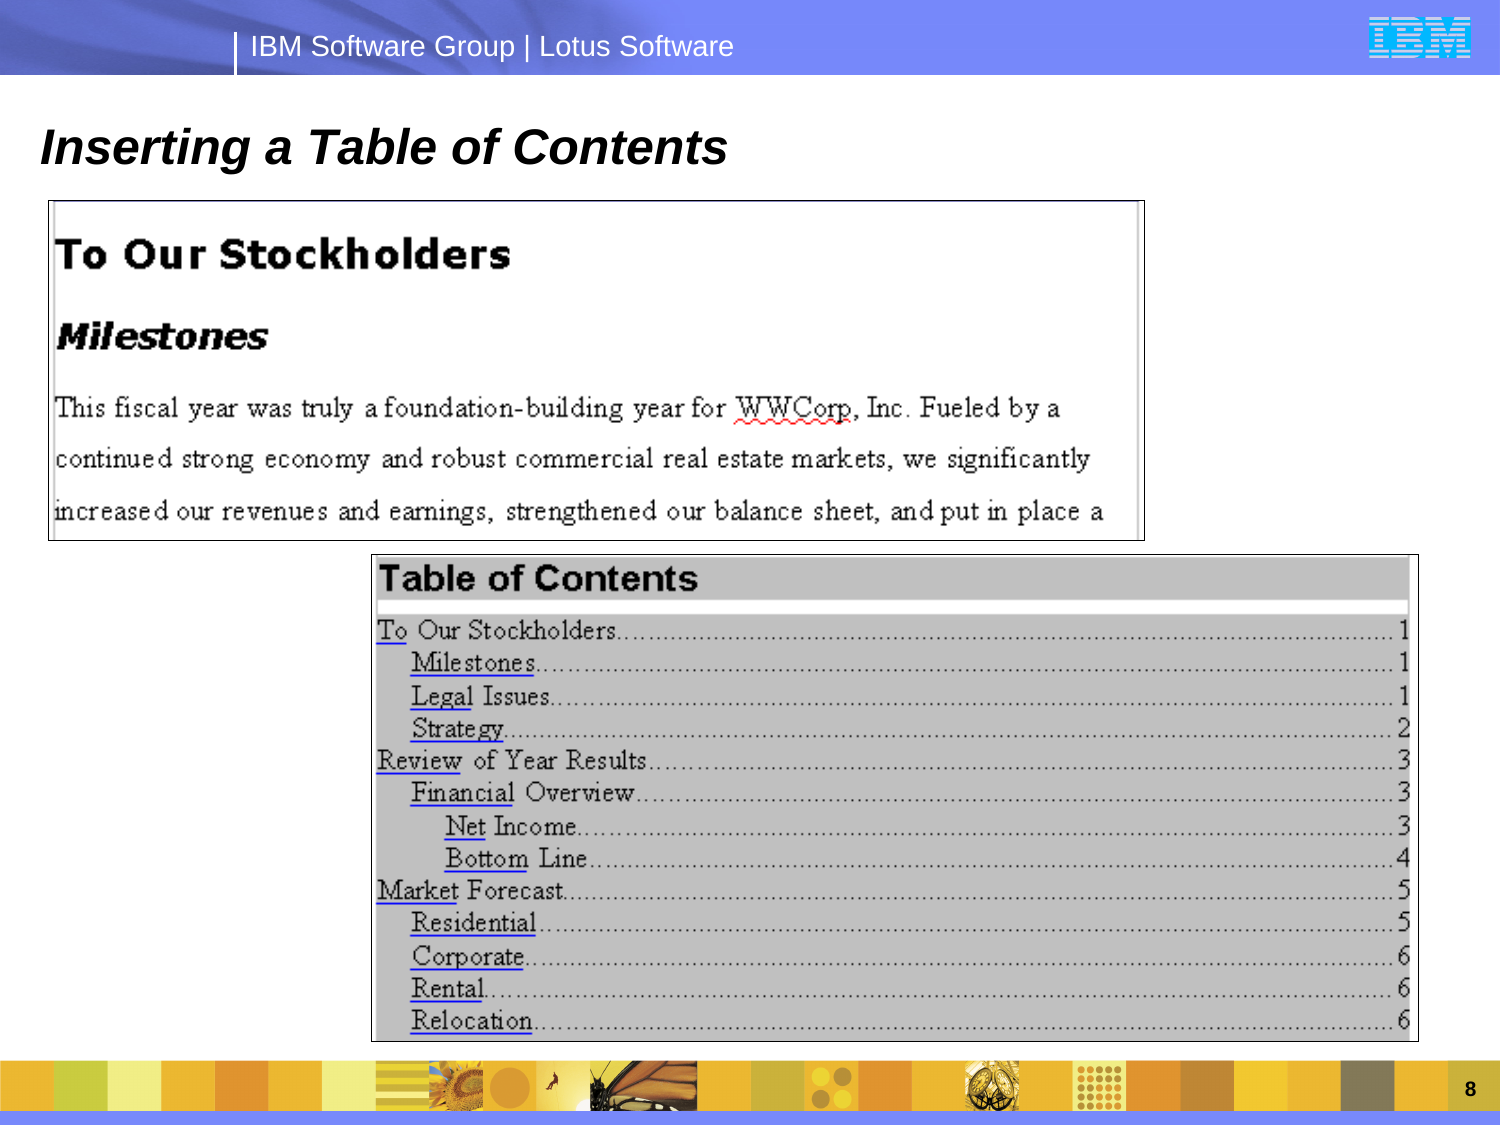

# Inserting a Table of Contents
8